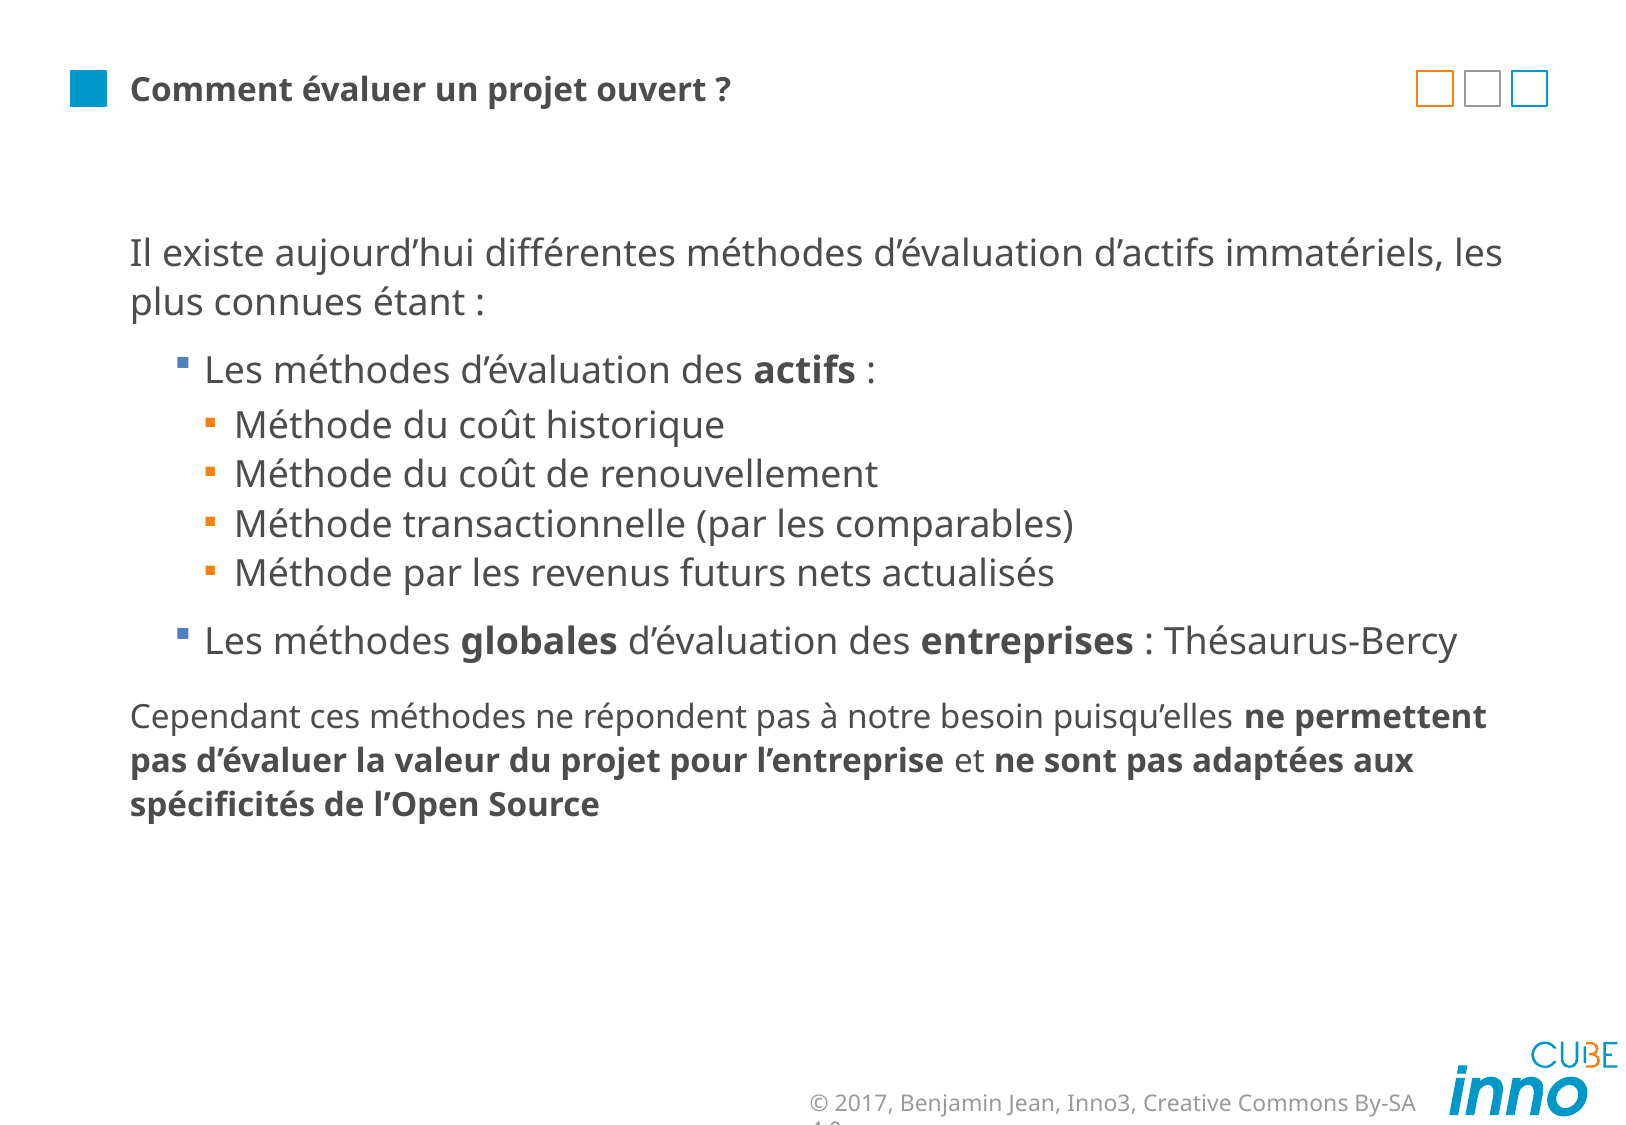

# Comment évaluer un projet ouvert ?
Il existe aujourd’hui différentes méthodes d’évaluation d’actifs immatériels, les plus connues étant :
Les méthodes d’évaluation des actifs :
Méthode du coût historique
Méthode du coût de renouvellement
Méthode transactionnelle (par les comparables)
Méthode par les revenus futurs nets actualisés
Les méthodes globales d’évaluation des entreprises : Thésaurus-Bercy
Cependant ces méthodes ne répondent pas à notre besoin puisqu’elles ne permettent pas d’évaluer la valeur du projet pour l’entreprise et ne sont pas adaptées aux spécificités de l’Open Source